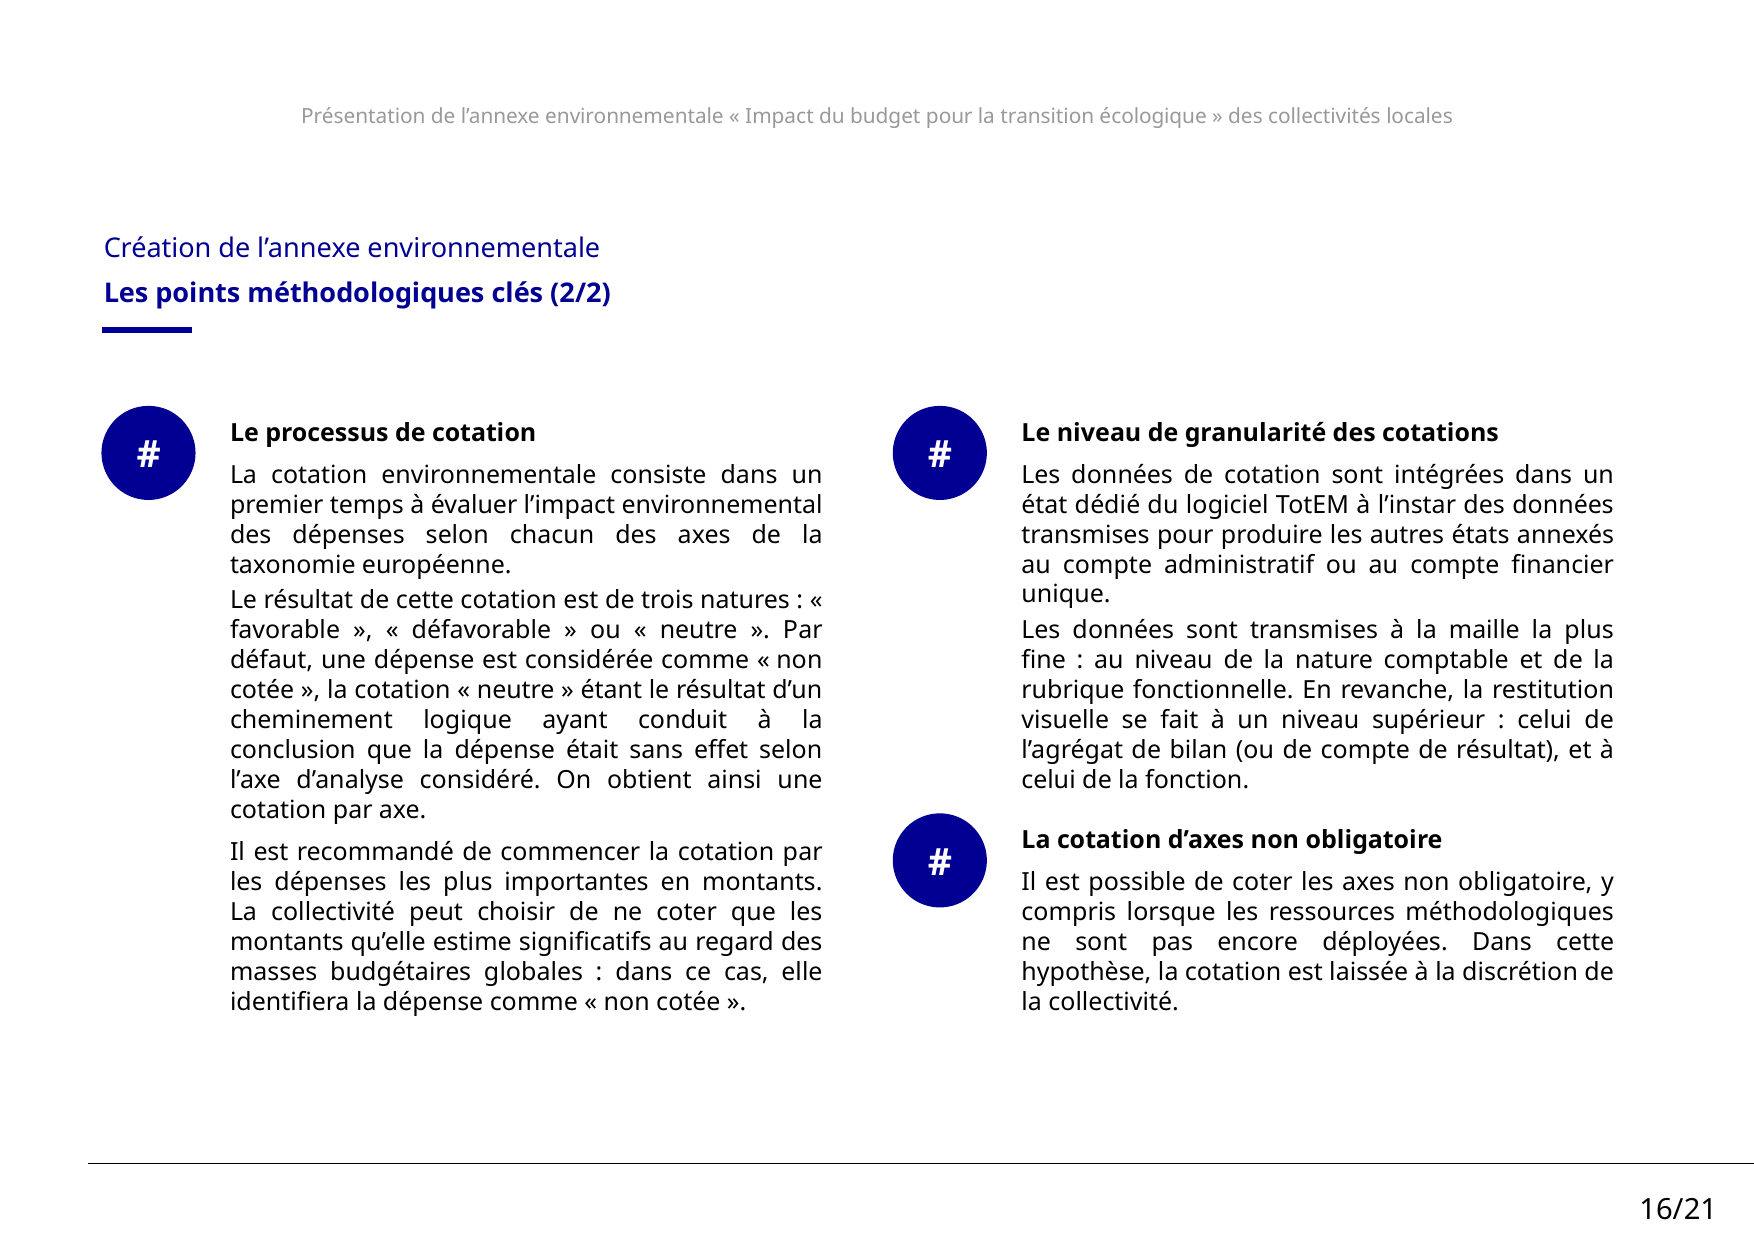

Présentation de l’annexe environnementale « Impact du budget pour la transition écologique » des collectivités locales
Création de l’annexe environnementale
Les points méthodologiques clés (2/2)
Le processus de cotation
La cotation environnementale consiste dans un premier temps à évaluer l’impact environnemental des dépenses selon chacun des axes de la taxonomie européenne.
Le résultat de cette cotation est de trois natures : « favorable », « défavorable » ou « neutre ». Par défaut, une dépense est considérée comme « non cotée », la cotation « neutre » étant le résultat d’un cheminement logique ayant conduit à la conclusion que la dépense était sans effet selon l’axe d’analyse considéré. On obtient ainsi une cotation par axe.
Il est recommandé de commencer la cotation par les dépenses les plus importantes en montants. La collectivité peut choisir de ne coter que les montants qu’elle estime significatifs au regard des masses budgétaires globales : dans ce cas, elle identifiera la dépense comme « non cotée ».
Le niveau de granularité des cotations
Les données de cotation sont intégrées dans un état dédié du logiciel TotEM à l’instar des données transmises pour produire les autres états annexés au compte administratif ou au compte financier unique.
Les données sont transmises à la maille la plus fine : au niveau de la nature comptable et de la rubrique fonctionnelle. En revanche, la restitution visuelle se fait à un niveau supérieur : celui de l’agrégat de bilan (ou de compte de résultat), et à celui de la fonction.
#
#
La cotation d’axes non obligatoire
Il est possible de coter les axes non obligatoire, y compris lorsque les ressources méthodologiques ne sont pas encore déployées. Dans cette hypothèse, la cotation est laissée à la discrétion de la collectivité.
#